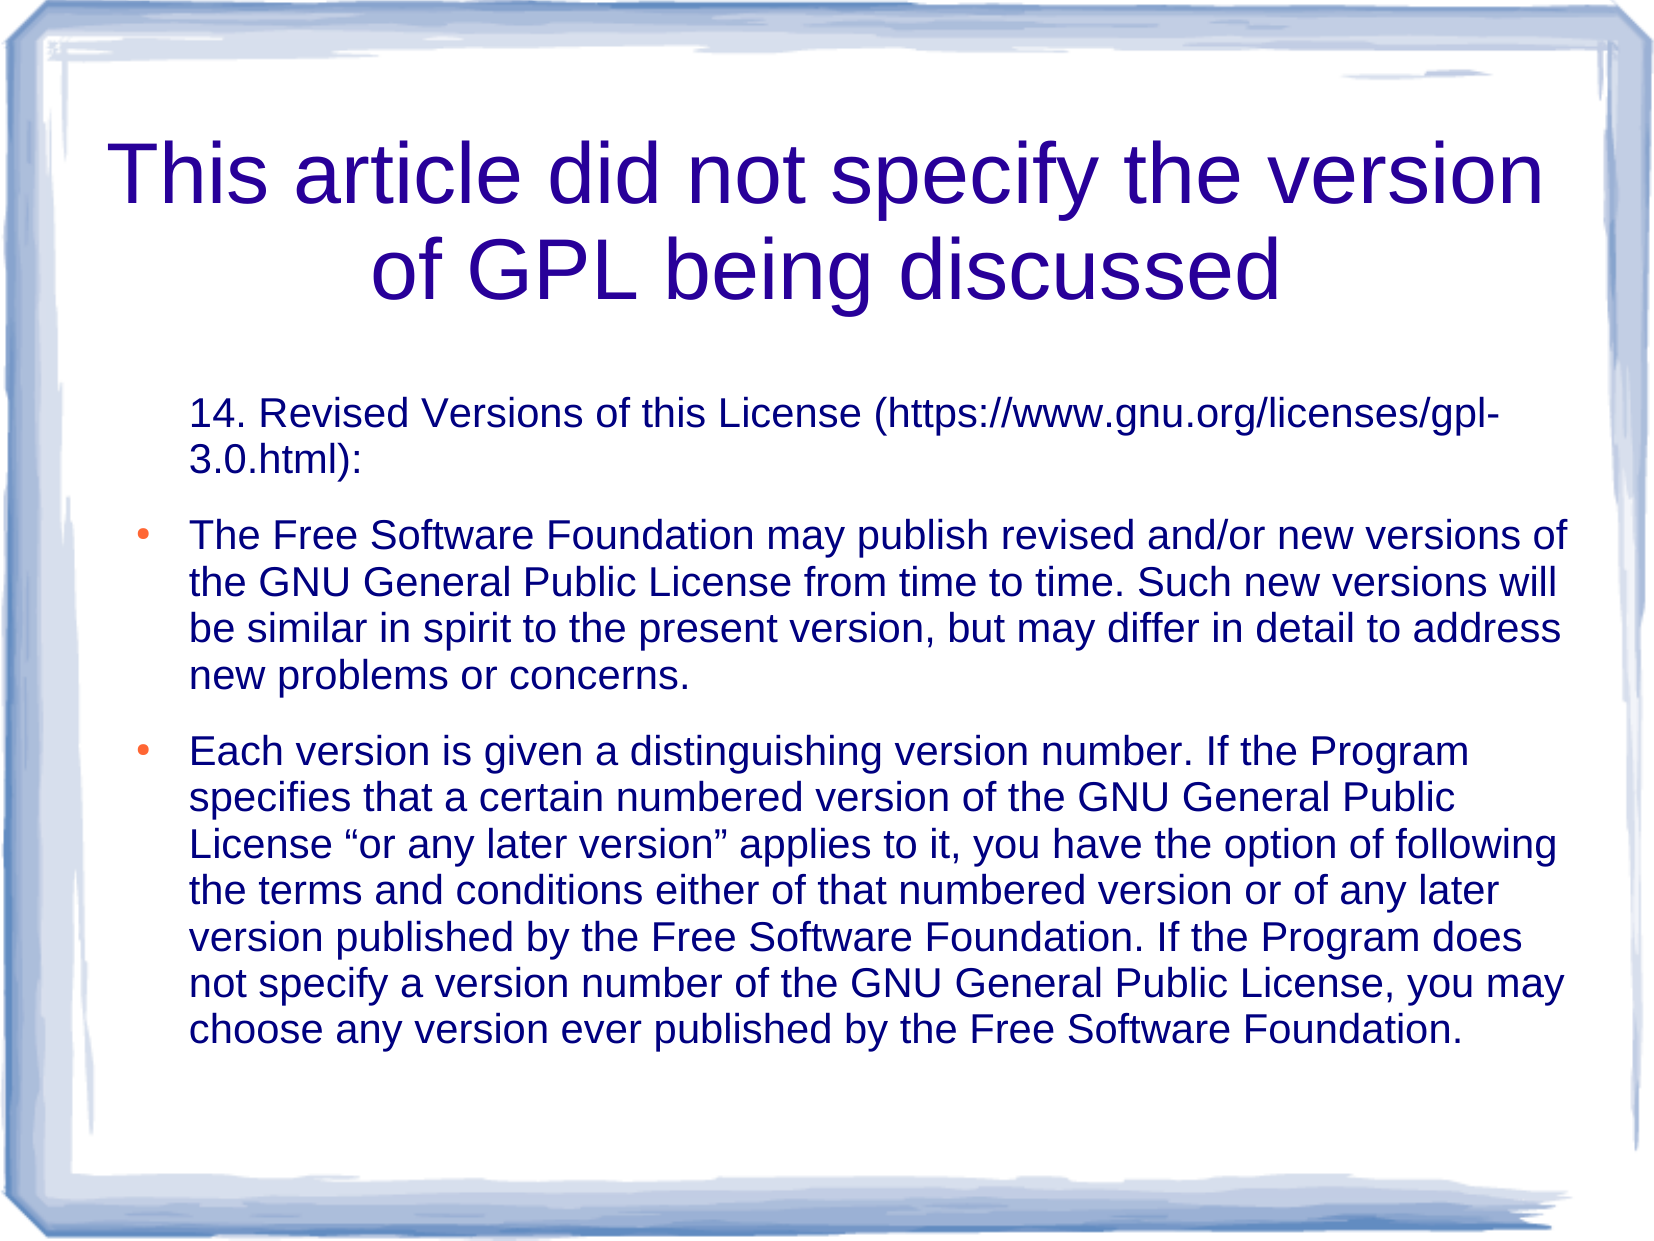

# This article did not specify the version of GPL being discussed
14. Revised Versions of this License (https://www.gnu.org/licenses/gpl-3.0.html):
The Free Software Foundation may publish revised and/or new versions of the GNU General Public License from time to time. Such new versions will be similar in spirit to the present version, but may differ in detail to address new problems or concerns.
Each version is given a distinguishing version number. If the Program specifies that a certain numbered version of the GNU General Public License “or any later version” applies to it, you have the option of following the terms and conditions either of that numbered version or of any later version published by the Free Software Foundation. If the Program does not specify a version number of the GNU General Public License, you may choose any version ever published by the Free Software Foundation.